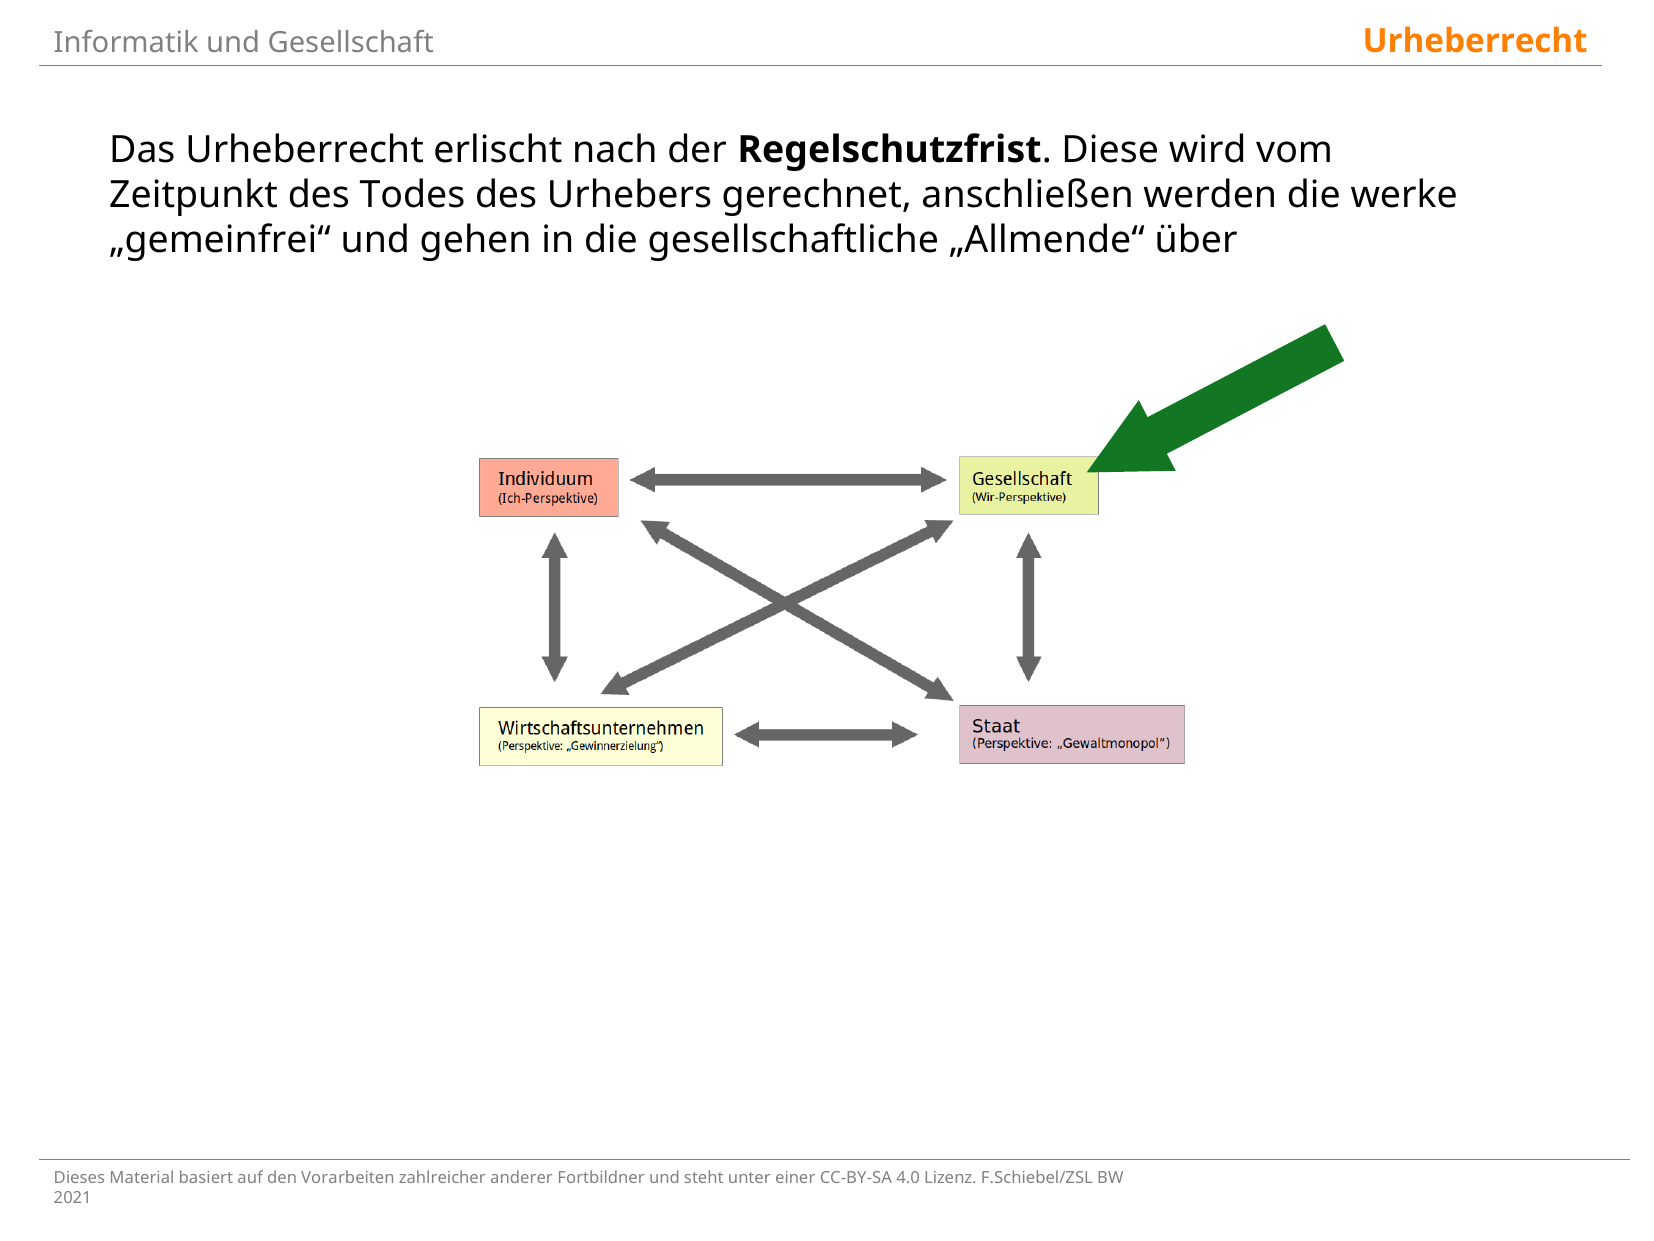

Urheberrecht
Informatik und Gesellschaft
Das Urheberrecht erlischt nach der Regelschutzfrist. Diese wird vom Zeitpunkt des Todes des Urhebers gerechnet, anschließen werden die werke „gemeinfrei“ und gehen in die gesellschaftliche „Allmende“ über